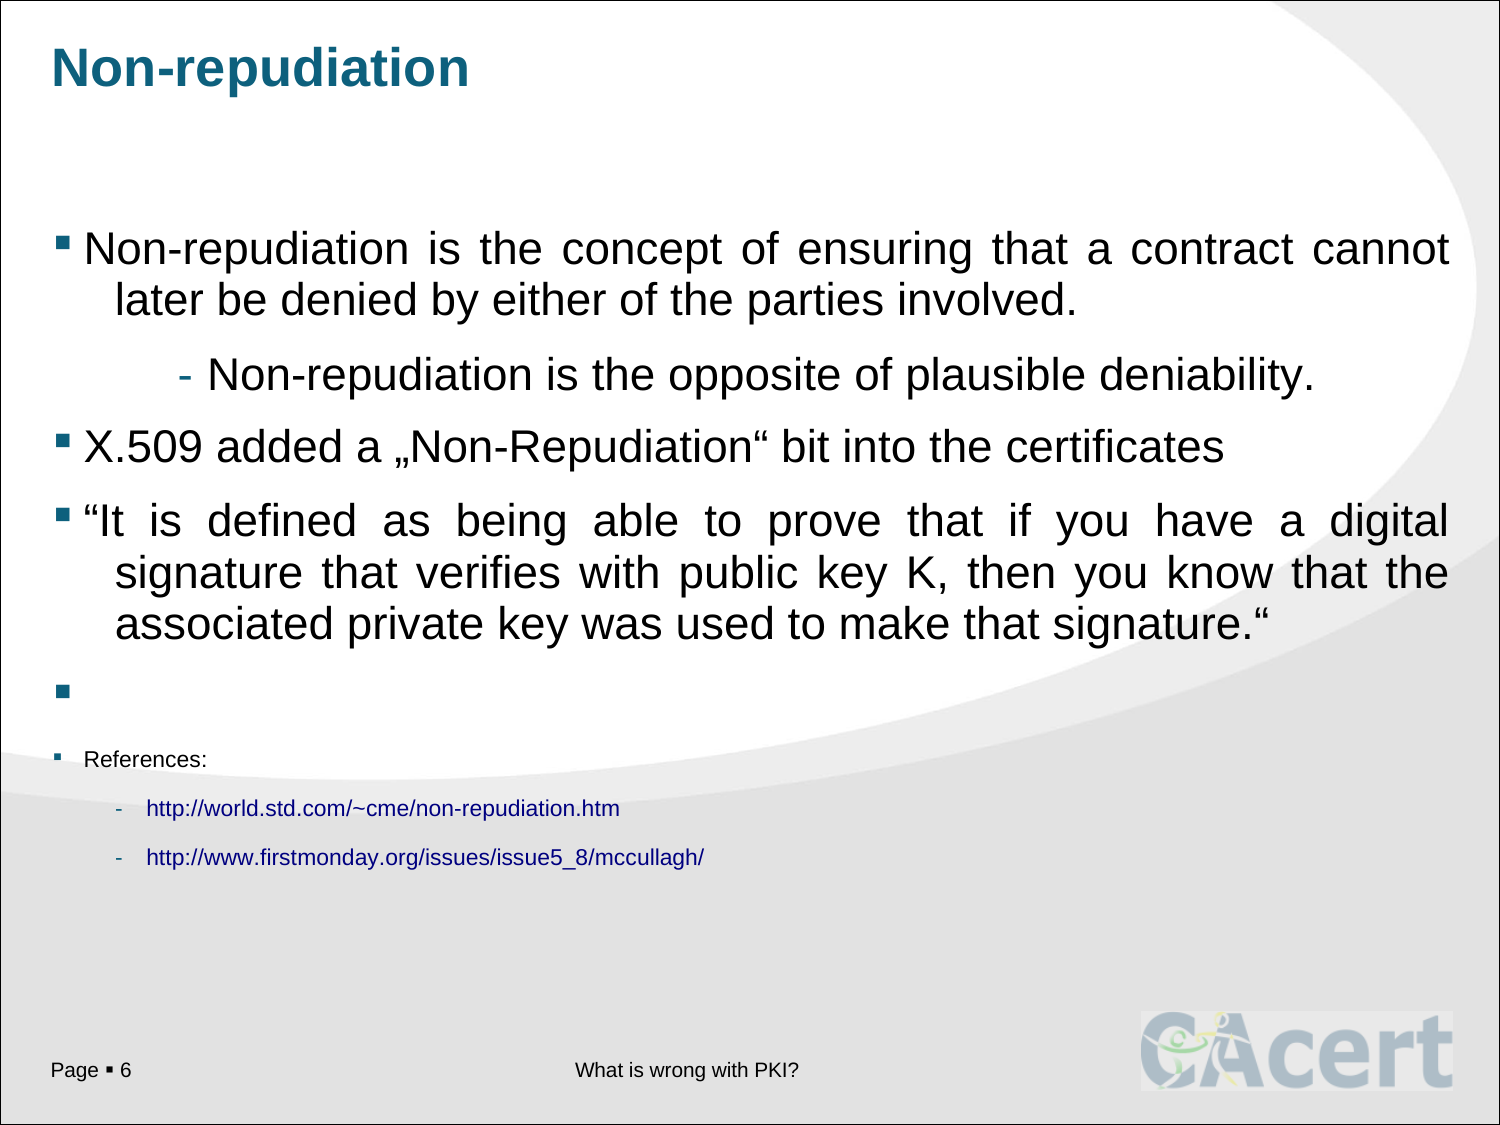

# Non-repudiation
Non-repudiation is the concept of ensuring that a contract cannot later be denied by either of the parties involved.
Non-repudiation is the opposite of plausible deniability.
X.509 added a „Non-Repudiation“ bit into the certificates
“It is defined as being able to prove that if you have a digital signature that verifies with public key K, then you know that the associated private key was used to make that signature.“
References:
http://world.std.com/~cme/non-repudiation.htm
http://www.firstmonday.org/issues/issue5_8/mccullagh/
What is wrong with PKI?